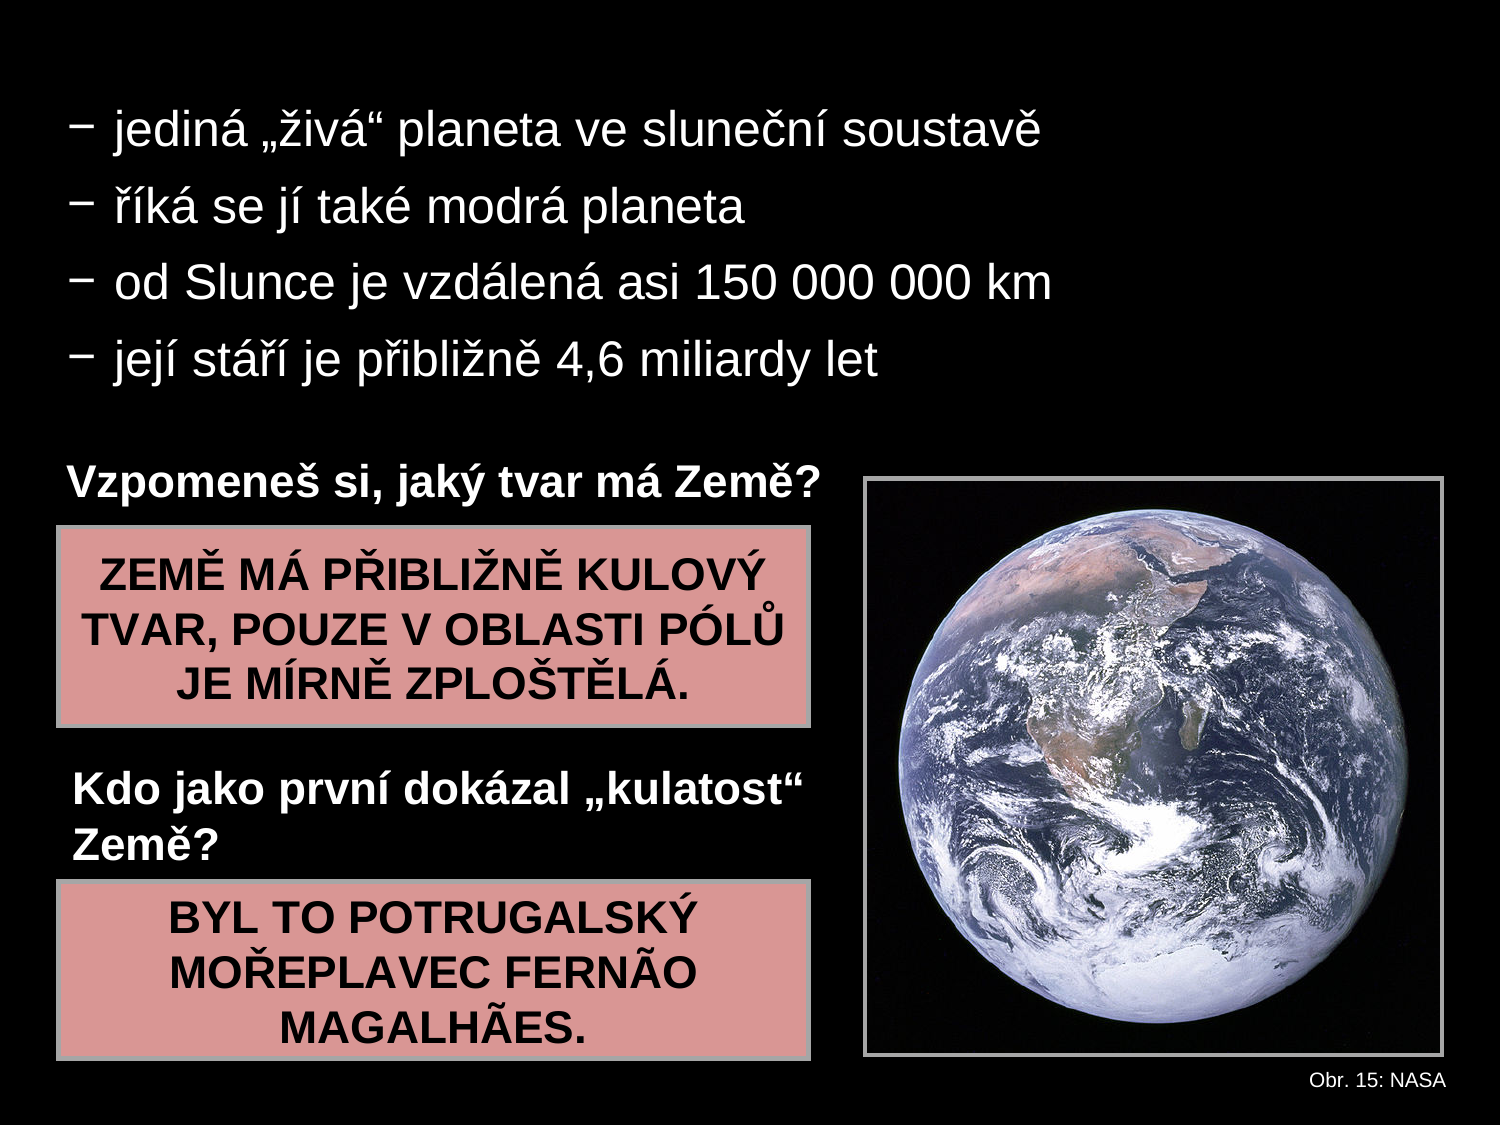

jediná „živá“ planeta ve sluneční soustavě
říká se jí také modrá planeta
od Slunce je vzdálená asi 150 000 000 km
její stáří je přibližně 4,6 miliardy let
Vzpomeneš si, jaký tvar má Země?
ZEMĚ MÁ PŘIBLIŽNĚ KULOVÝ TVAR, POUZE V OBLASTI PÓLŮ JE MÍRNĚ ZPLOŠTĚLÁ.
Kdo jako první dokázal „kulatost“
Země?
BYL TO POTRUGALSKÝ MOŘEPLAVEC FERNÃO MAGALHÃES.
Obr. 15: NASA